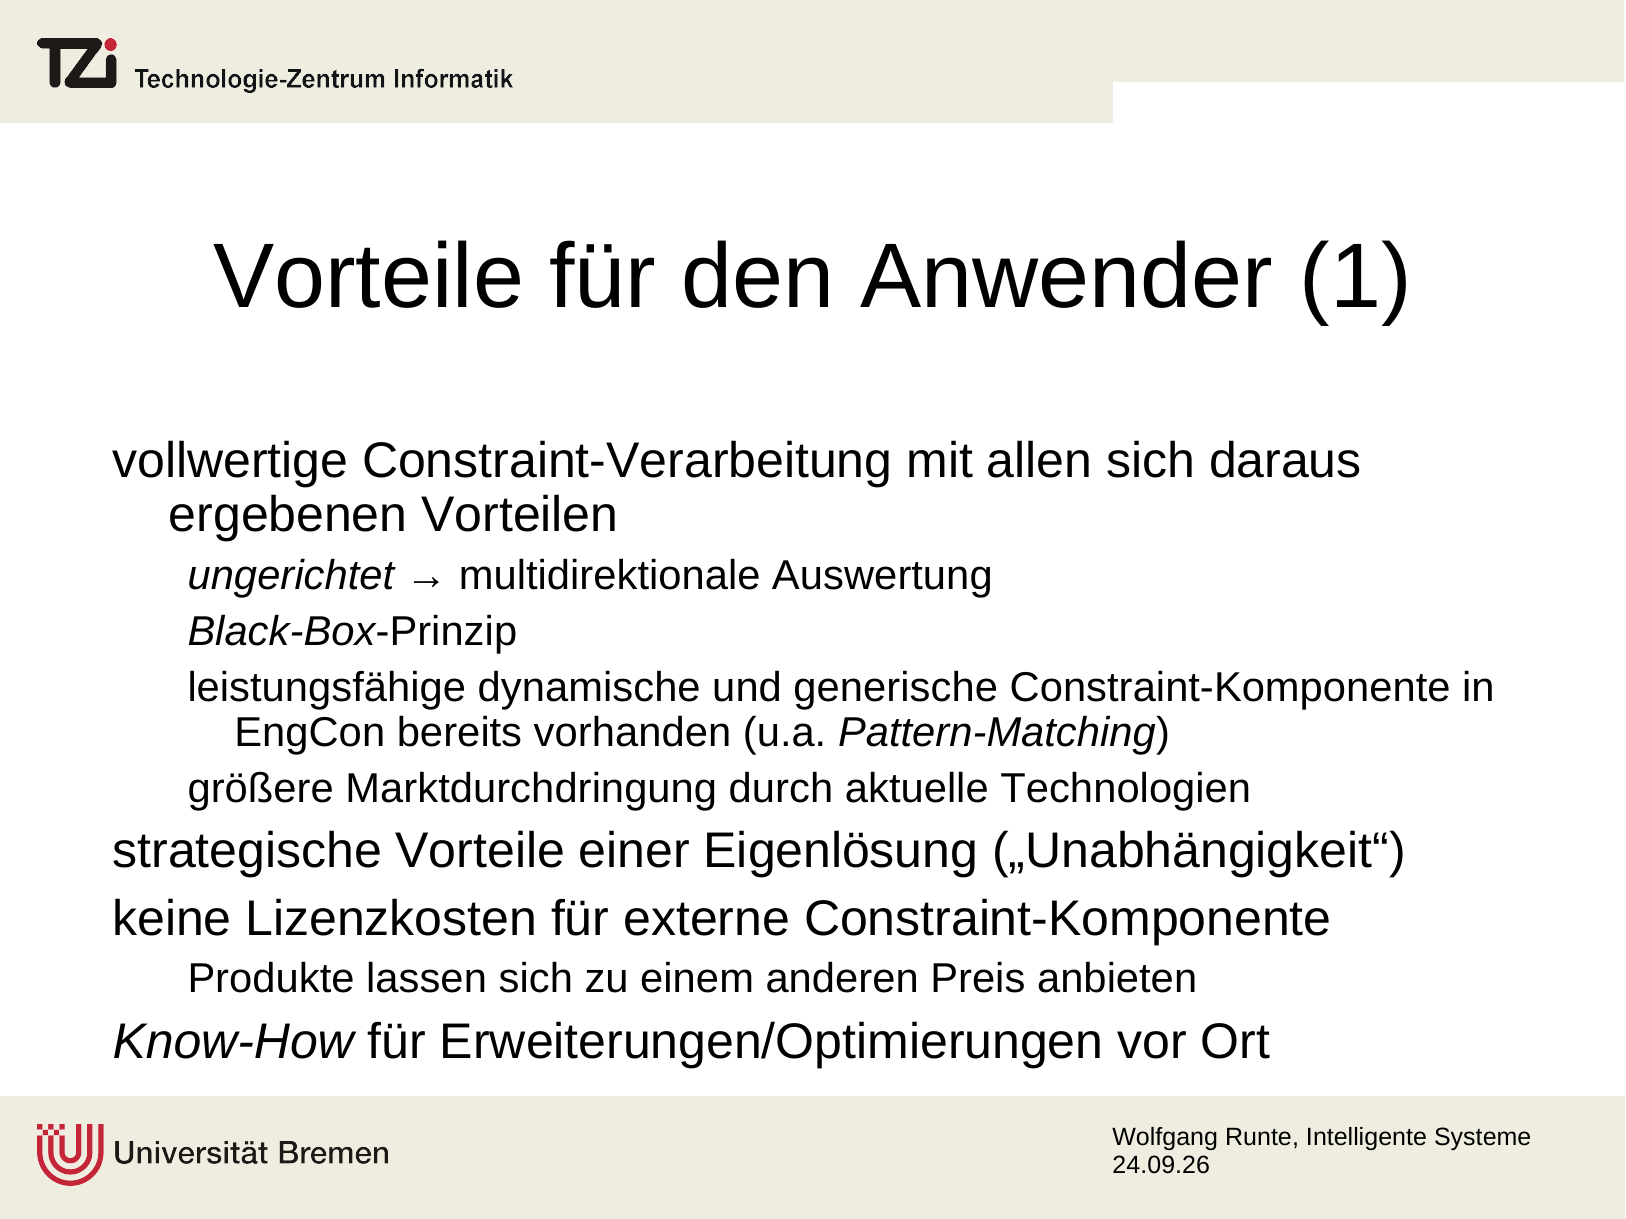

# Vorteile für den Anwender (1)
vollwertige Constraint-Verarbeitung mit allen sich daraus ergebenen Vorteilen
ungerichtet → multidirektionale Auswertung
Black-Box-Prinzip
leistungsfähige dynamische und generische Constraint-Komponente in EngCon bereits vorhanden (u.a. Pattern-Matching)
größere Marktdurchdringung durch aktuelle Technologien
strategische Vorteile einer Eigenlösung („Unabhängigkeit“)
keine Lizenzkosten für externe Constraint-Komponente
Produkte lassen sich zu einem anderen Preis anbieten
Know-How für Erweiterungen/Optimierungen vor Ort